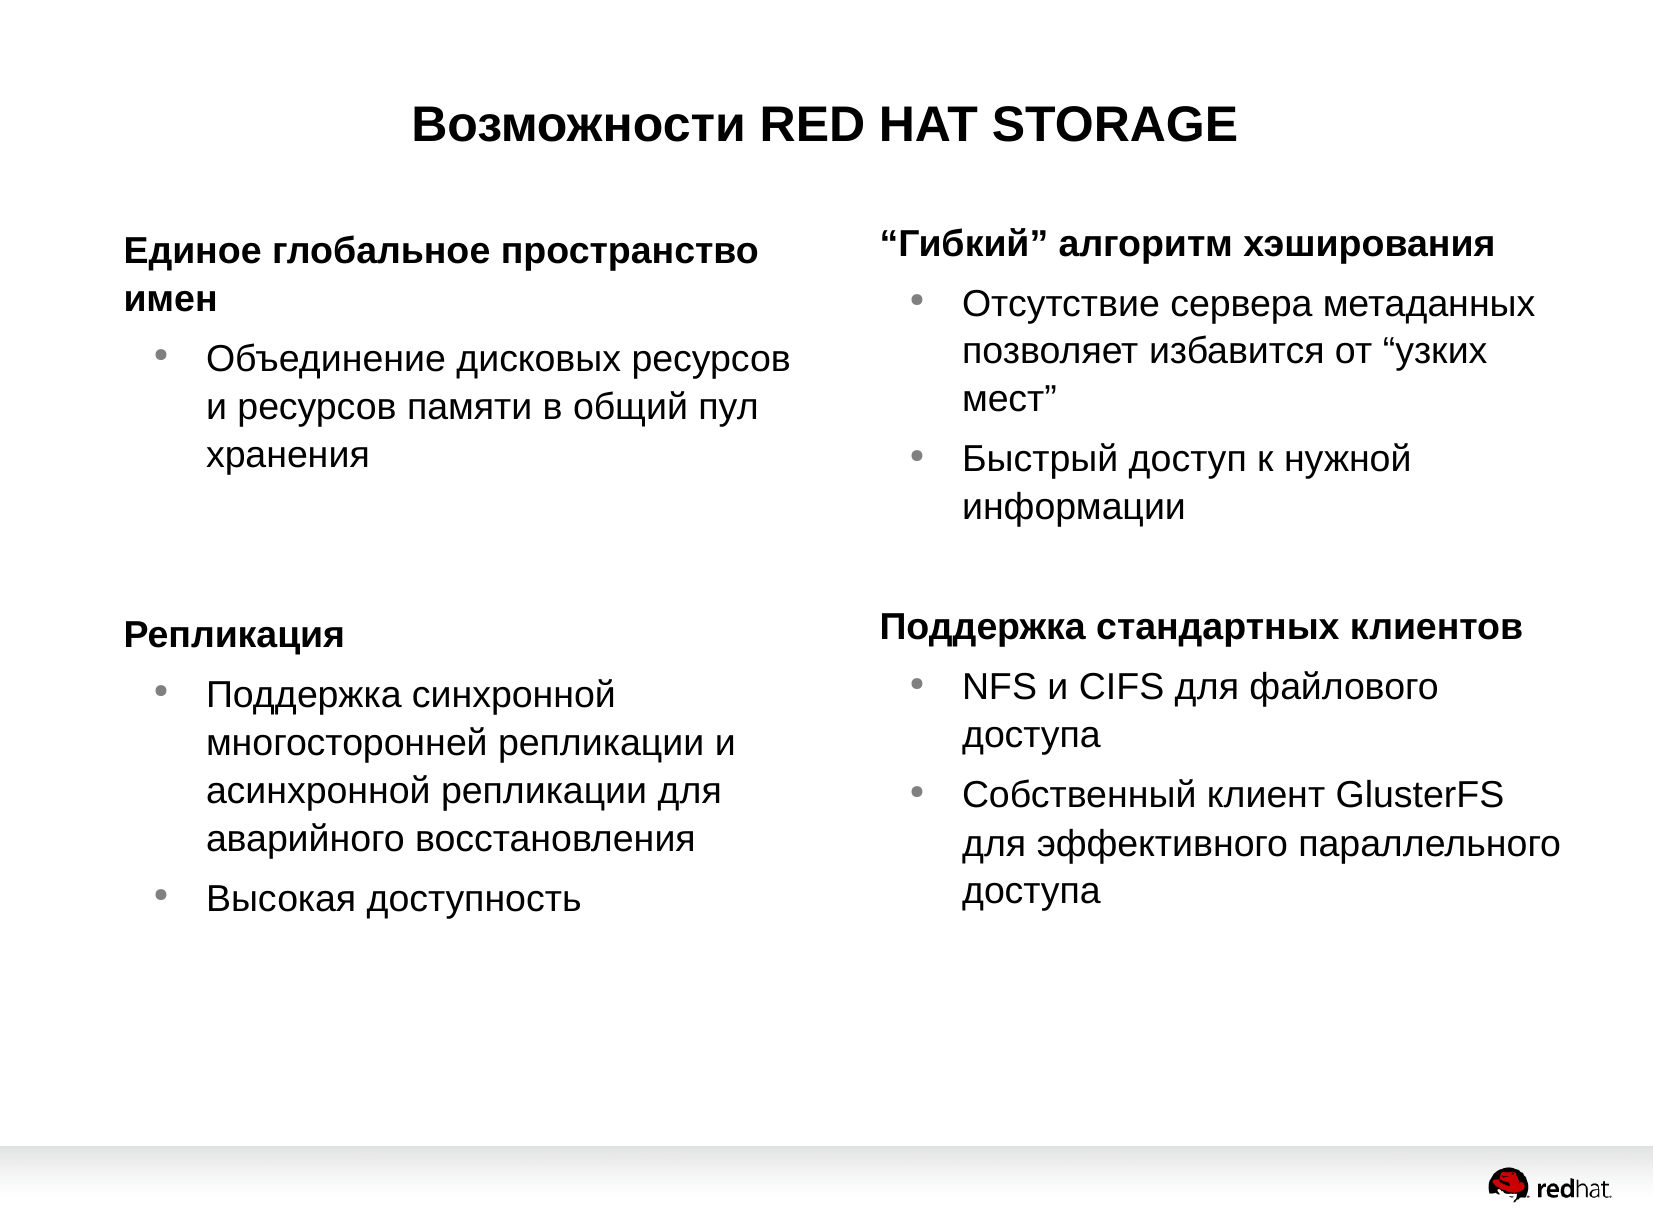

Возможности RED HAT STORAGE
“Гибкий” алгоритм хэширования
Отсутствие сервера метаданных позволяет избавится от “узких мест”
Быстрый доступ к нужной информации
Поддержка стандартных клиентов
NFS и CIFS для файлового доступа
Собственный клиент GlusterFS для эффективного параллельного доступа
# Единое глобальное пространство имен
Объединение дисковых ресурсов и ресурсов памяти в общий пул хранения
Репликация
Поддержка синхронной многосторонней репликации и асинхронной репликации для аварийного восстановления
Высокая доступность